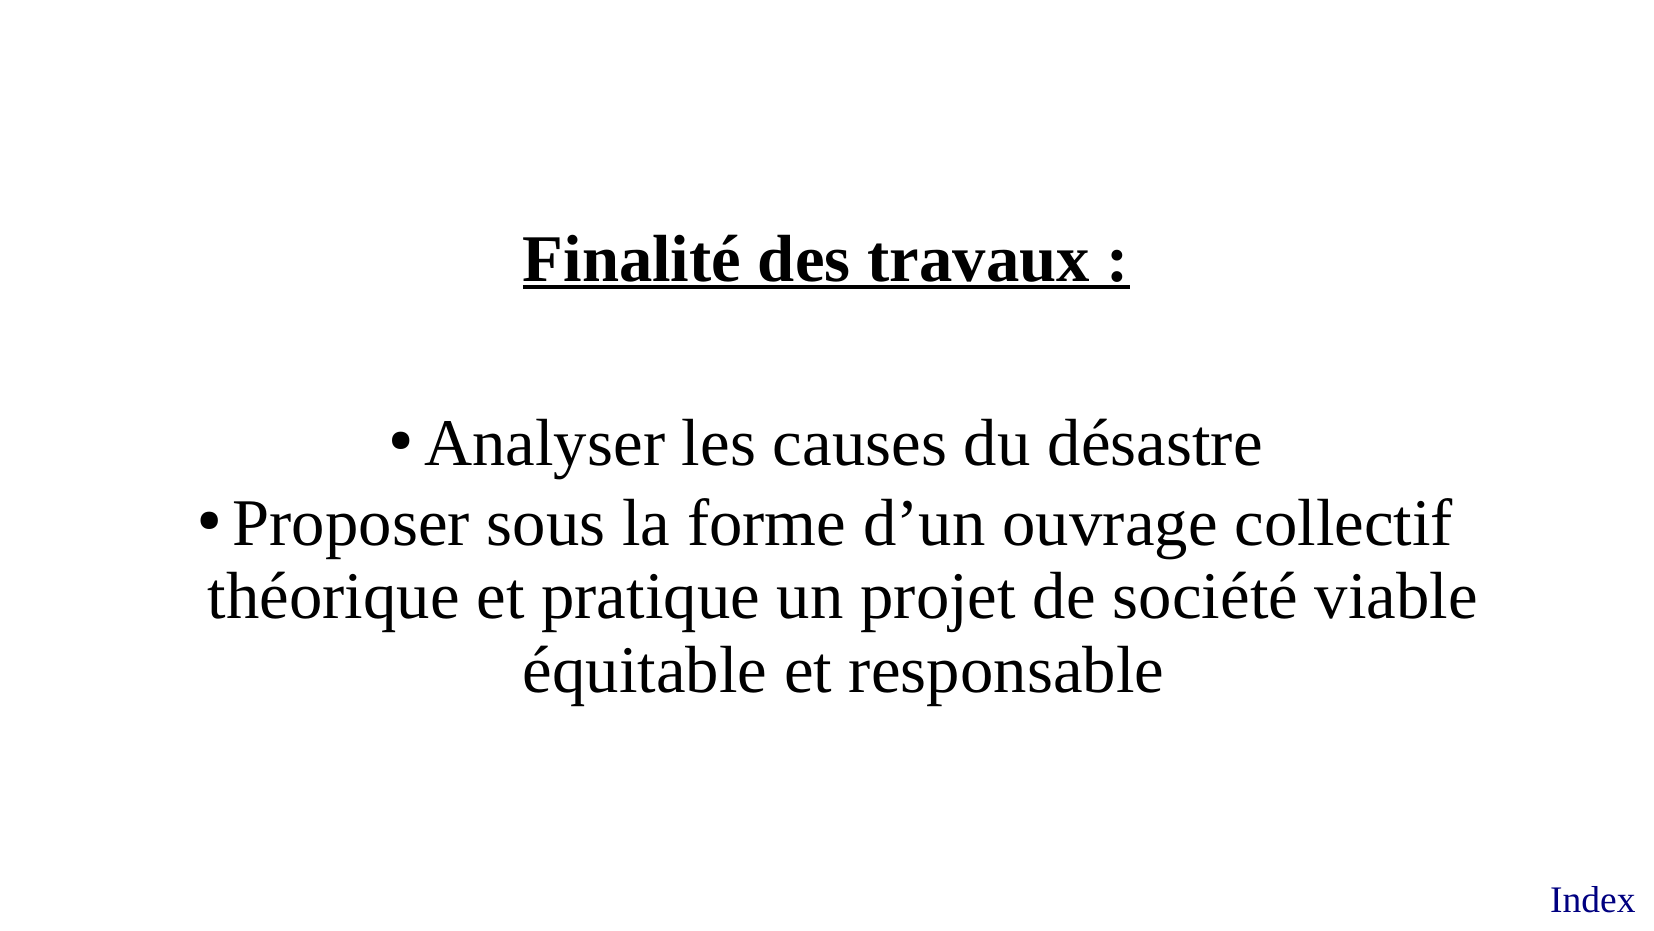

Finalité des travaux :
Analyser les causes du désastre
Proposer sous la forme d’un ouvrage collectif
théorique et pratique un projet de société viable
équitable et responsable